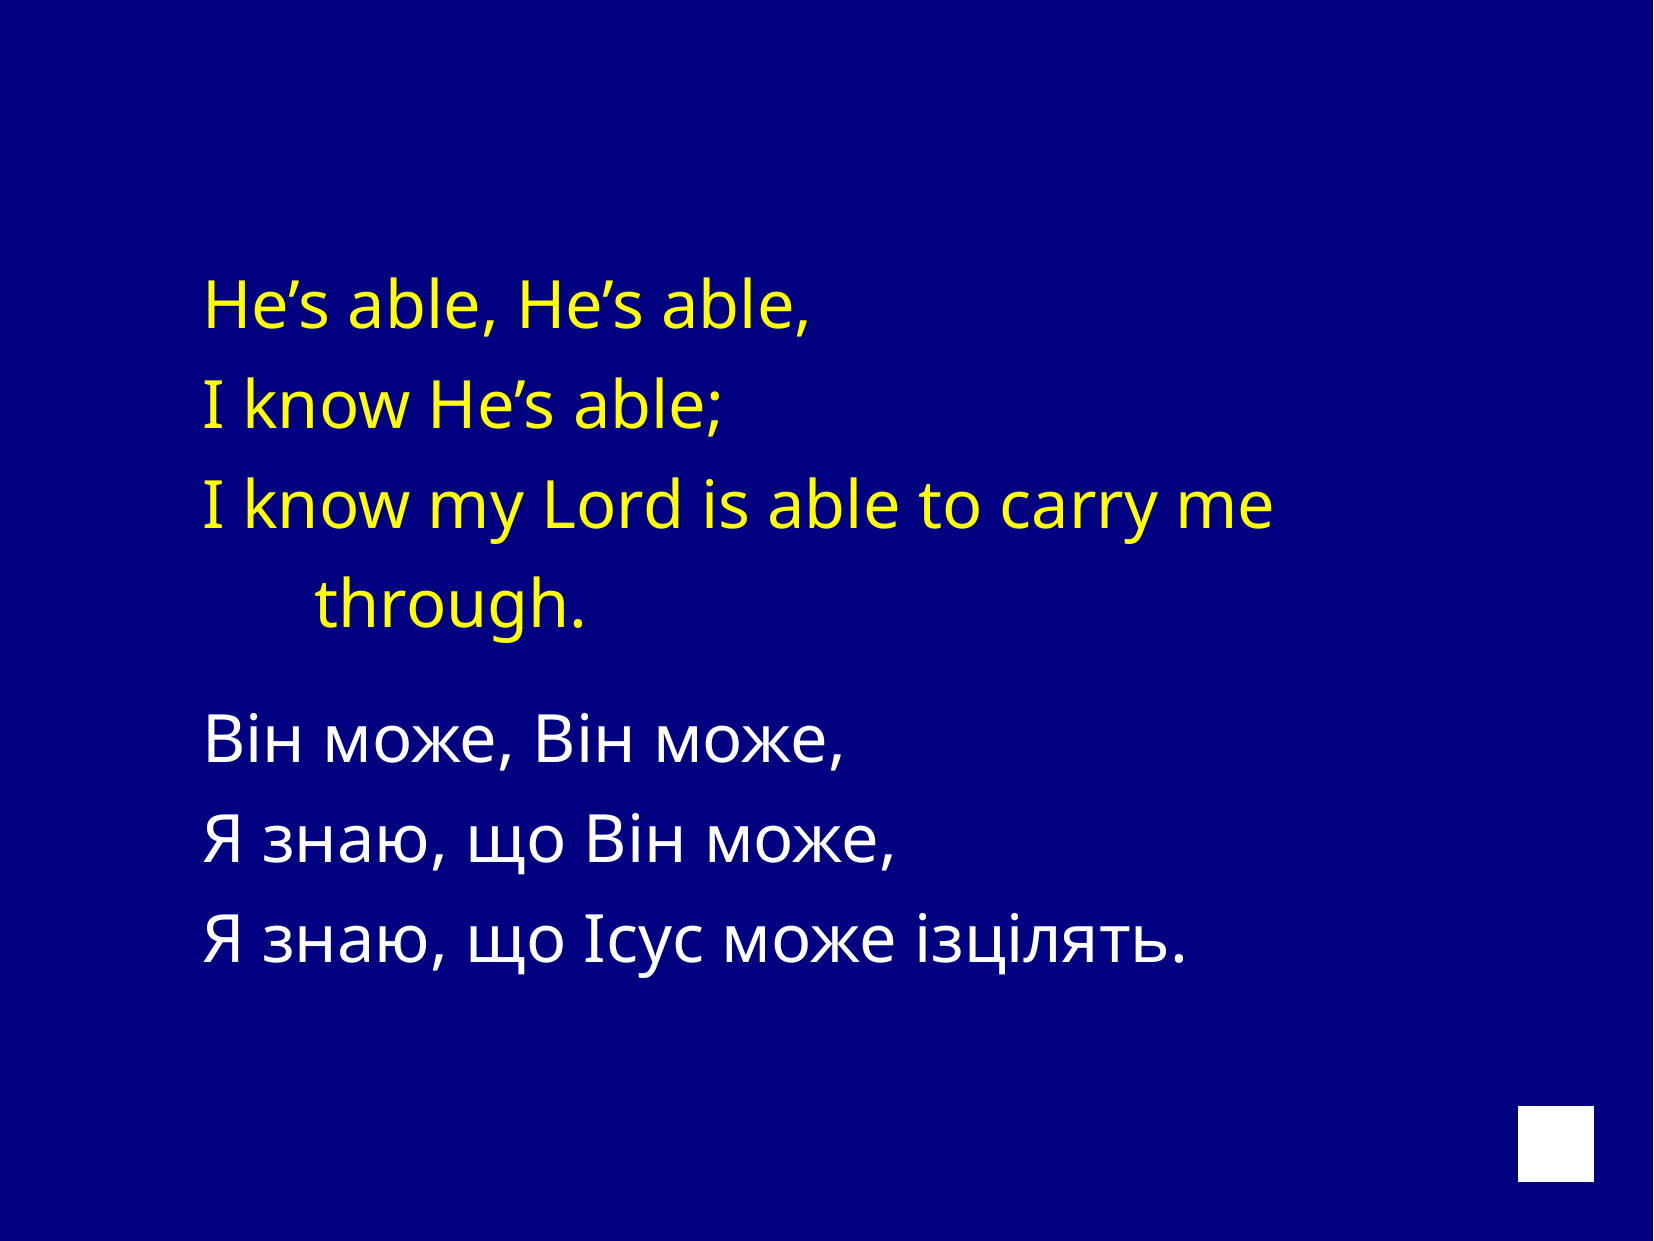

He’s able, He’s able,
	I know He’s able;
	I know my Lord is able to carry me
		through.
	Він може, Він може,
	Я знаю, що Він може,
	Я знаю, що Ісус може ізцілять.